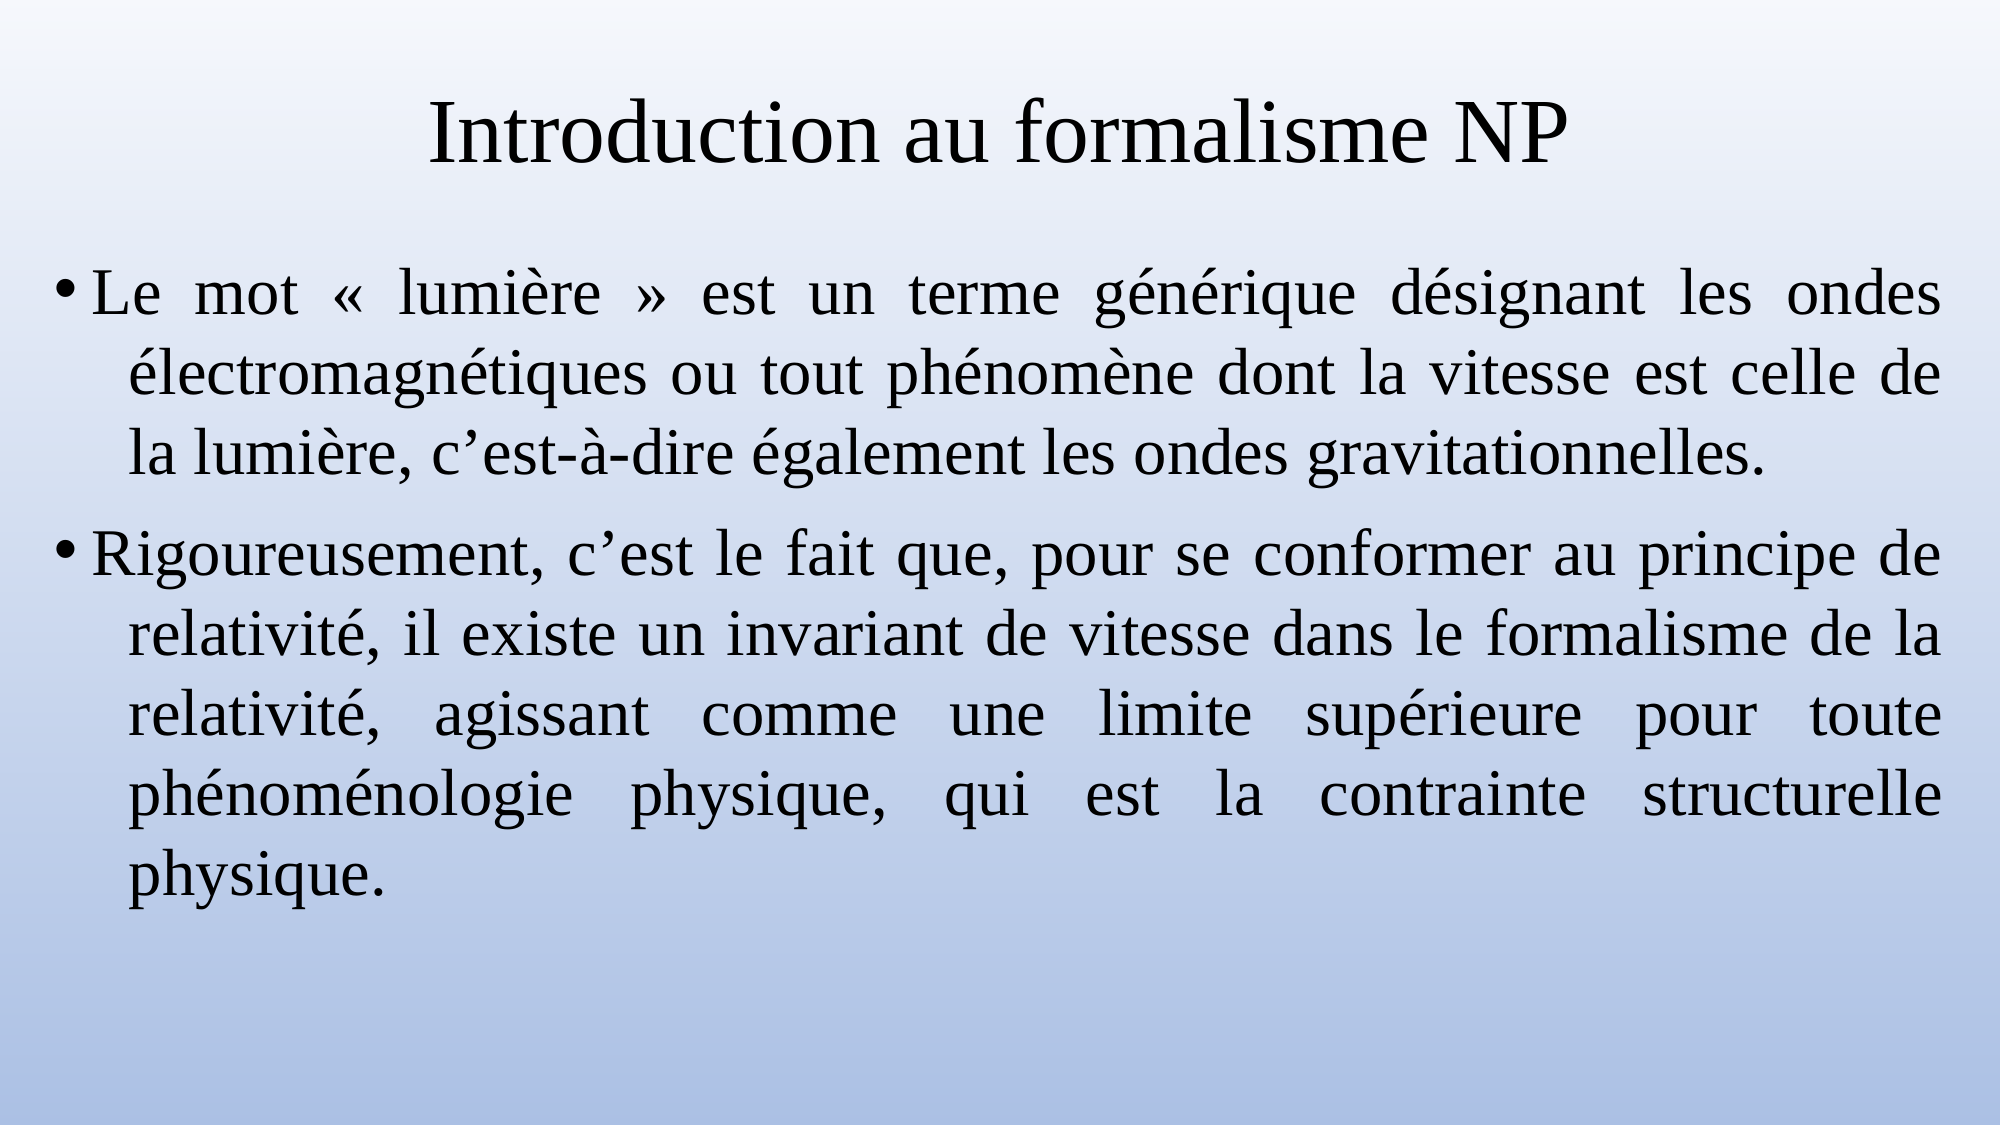

# Introduction au formalisme NP
Le mot « lumière » est un terme générique désignant les ondes électromagnétiques ou tout phénomène dont la vitesse est celle de la lumière, c’est-à-dire également les ondes gravitationnelles.
Rigoureusement, c’est le fait que, pour se conformer au principe de relativité, il existe un invariant de vitesse dans le formalisme de la relativité, agissant comme une limite supérieure pour toute phénoménologie physique, qui est la contrainte structurelle physique.